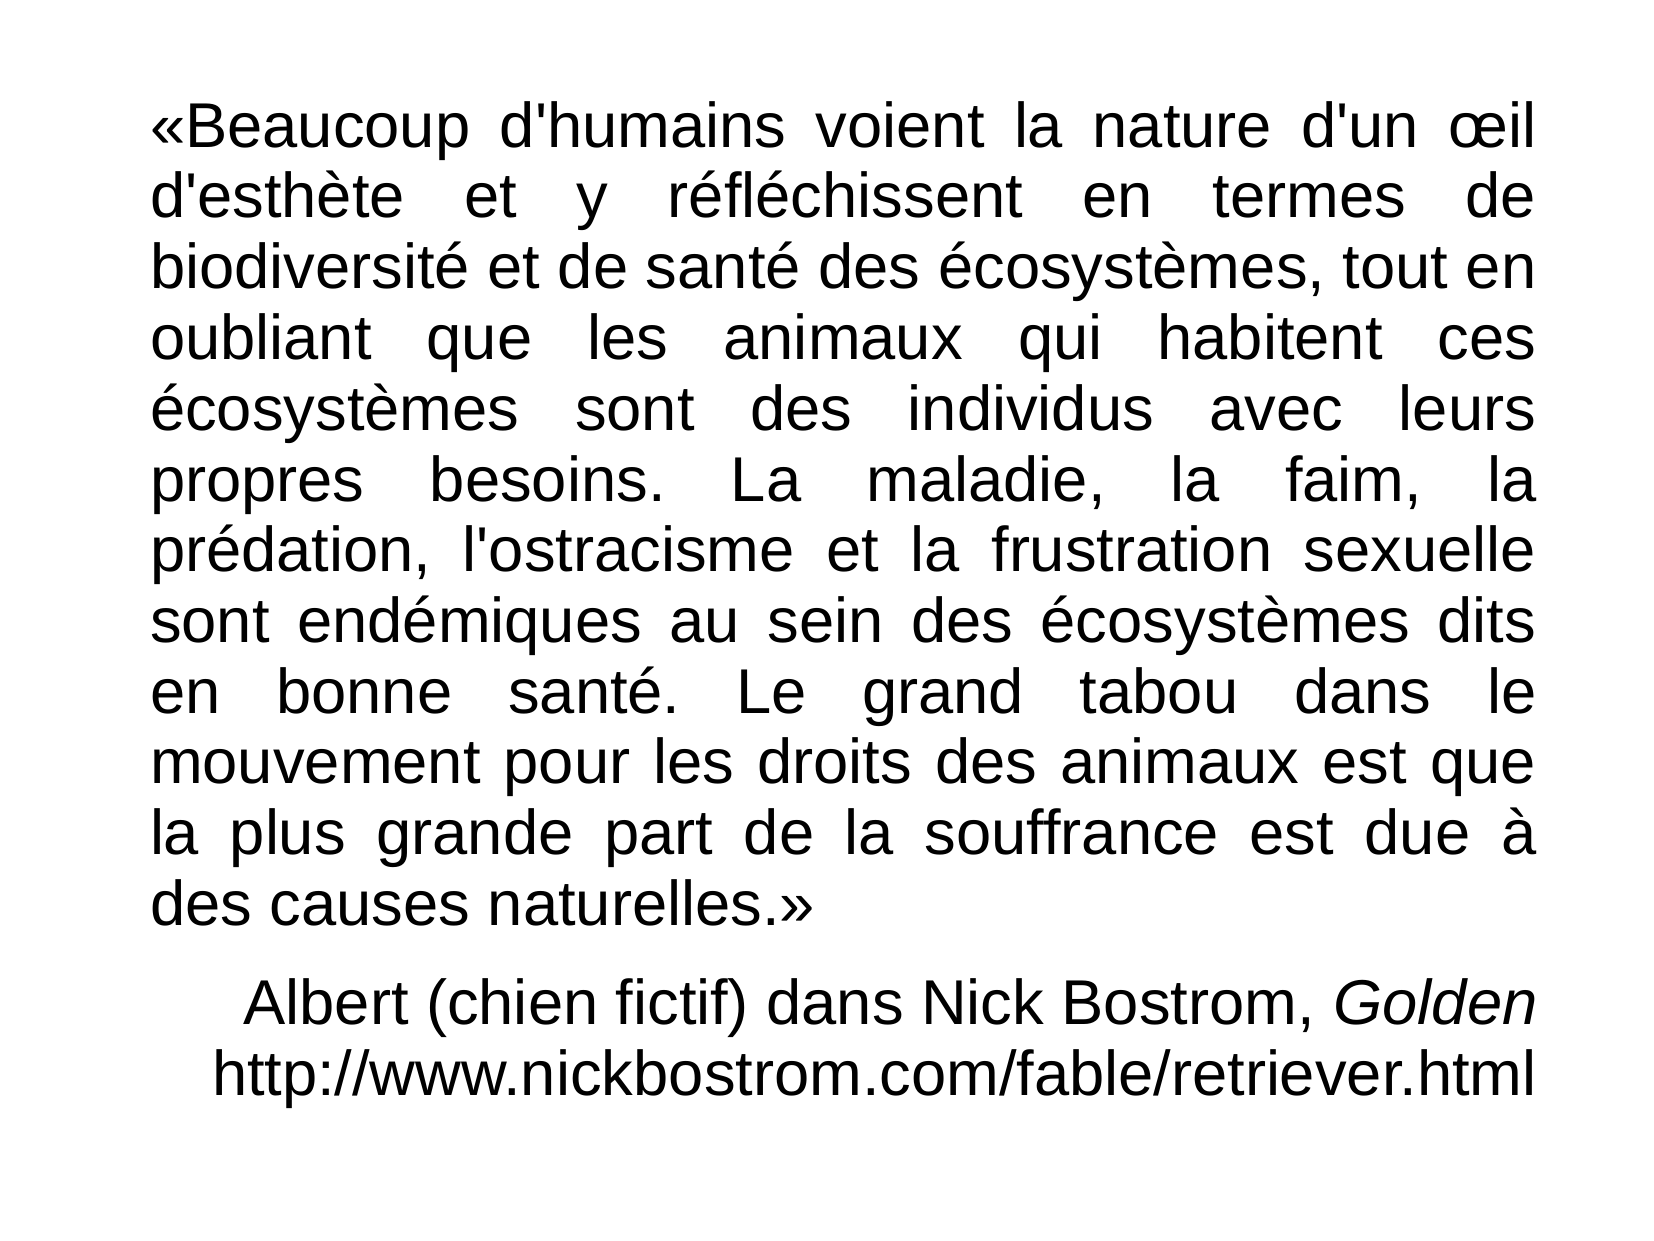

# «Beaucoup d'humains voient la nature d'un œil d'esthète et y réfléchissent en termes de biodiversité et de santé des écosystèmes, tout en oubliant que les animaux qui habitent ces écosystèmes sont des individus avec leurs propres besoins. La maladie, la faim, la prédation, l'ostracisme et la frustration sexuelle sont endémiques au sein des écosystèmes dits en bonne santé. Le grand tabou dans le mouvement pour les droits des animaux est que la plus grande part de la souffrance est due à des causes naturelles.»
Albert (chien fictif) dans Nick Bostrom, Golden
http://www.nickbostrom.com/fable/retriever.html